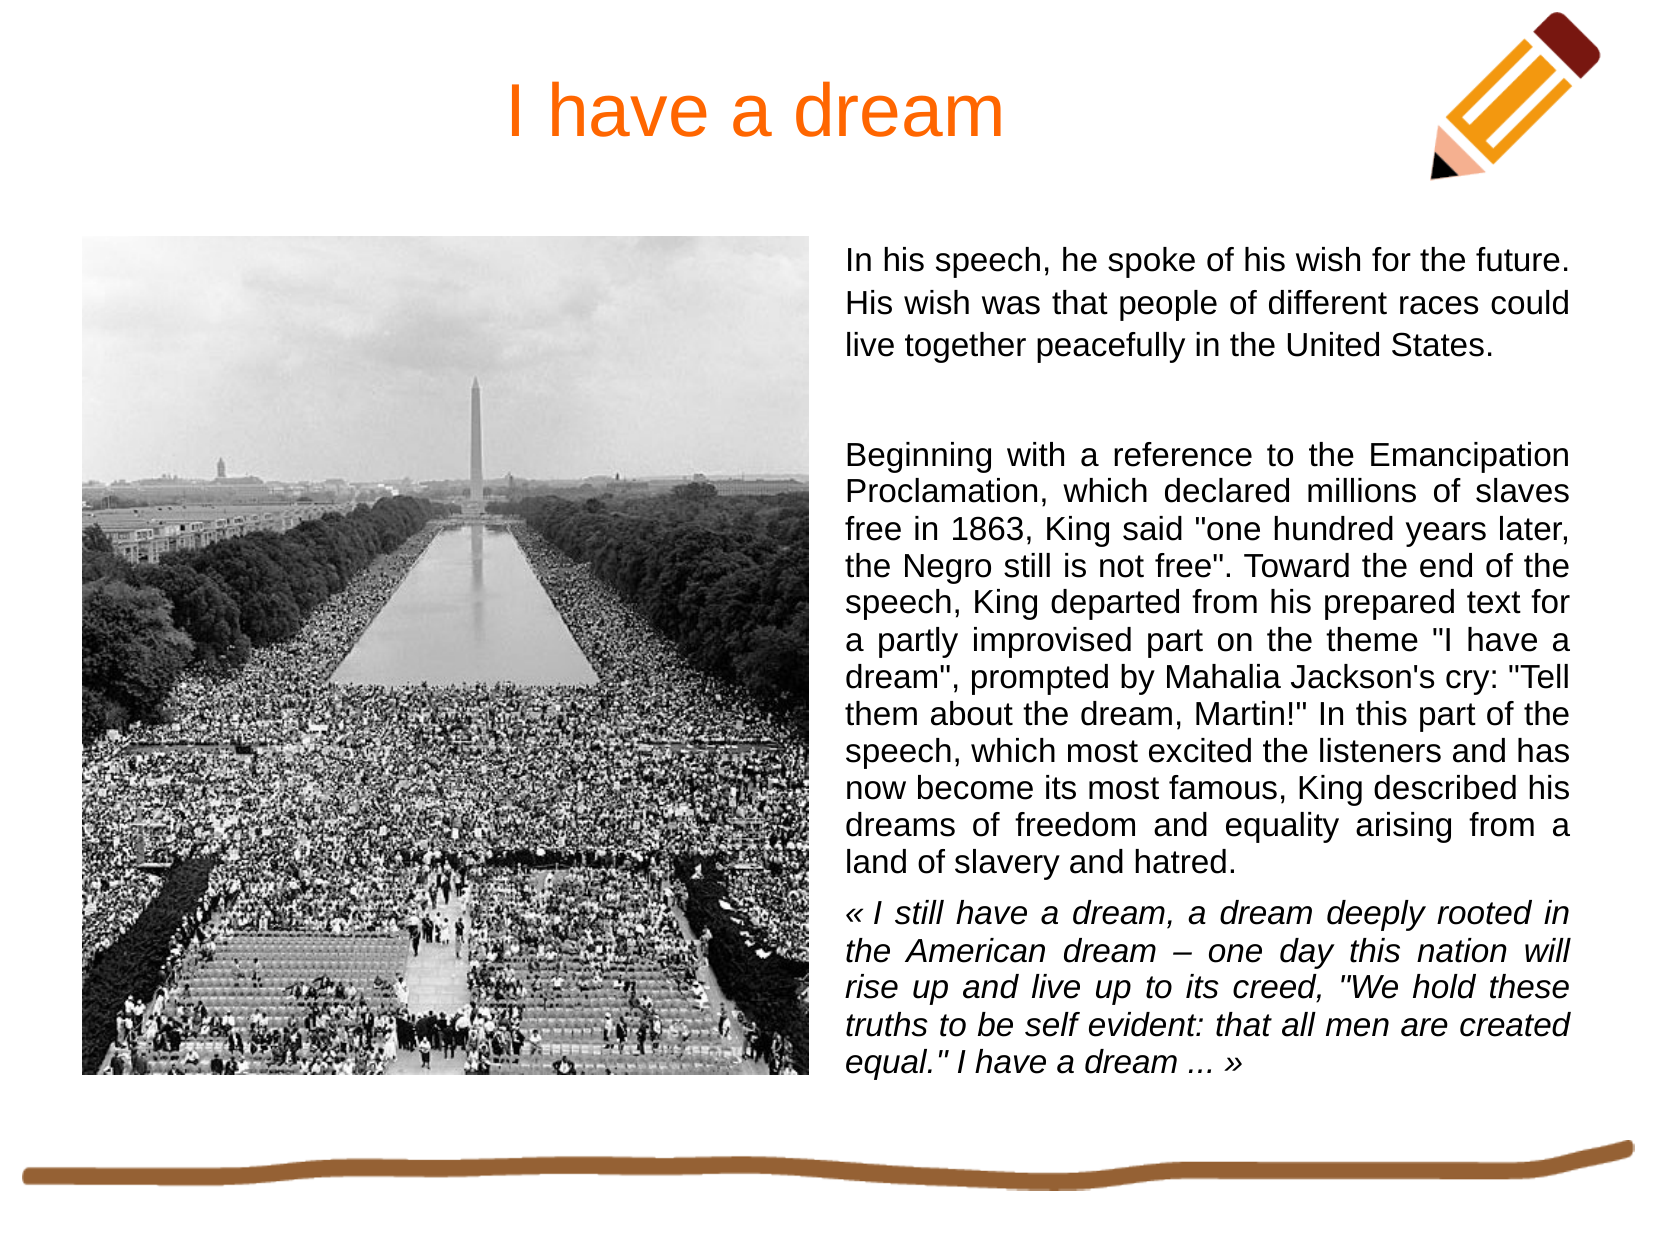

# I have a dream
In his speech, he spoke of his wish for the future. His wish was that people of different races could live together peacefully in the United States.
Beginning with a reference to the Emancipation Proclamation, which declared millions of slaves free in 1863, King said "one hundred years later, the Negro still is not free". Toward the end of the speech, King departed from his prepared text for a partly improvised part on the theme "I have a dream", prompted by Mahalia Jackson's cry: "Tell them about the dream, Martin!" In this part of the speech, which most excited the listeners and has now become its most famous, King described his dreams of freedom and equality arising from a land of slavery and hatred.
« I still have a dream, a dream deeply rooted in the American dream – one day this nation will rise up and live up to its creed, "We hold these truths to be self evident: that all men are created equal." I have a dream ... »